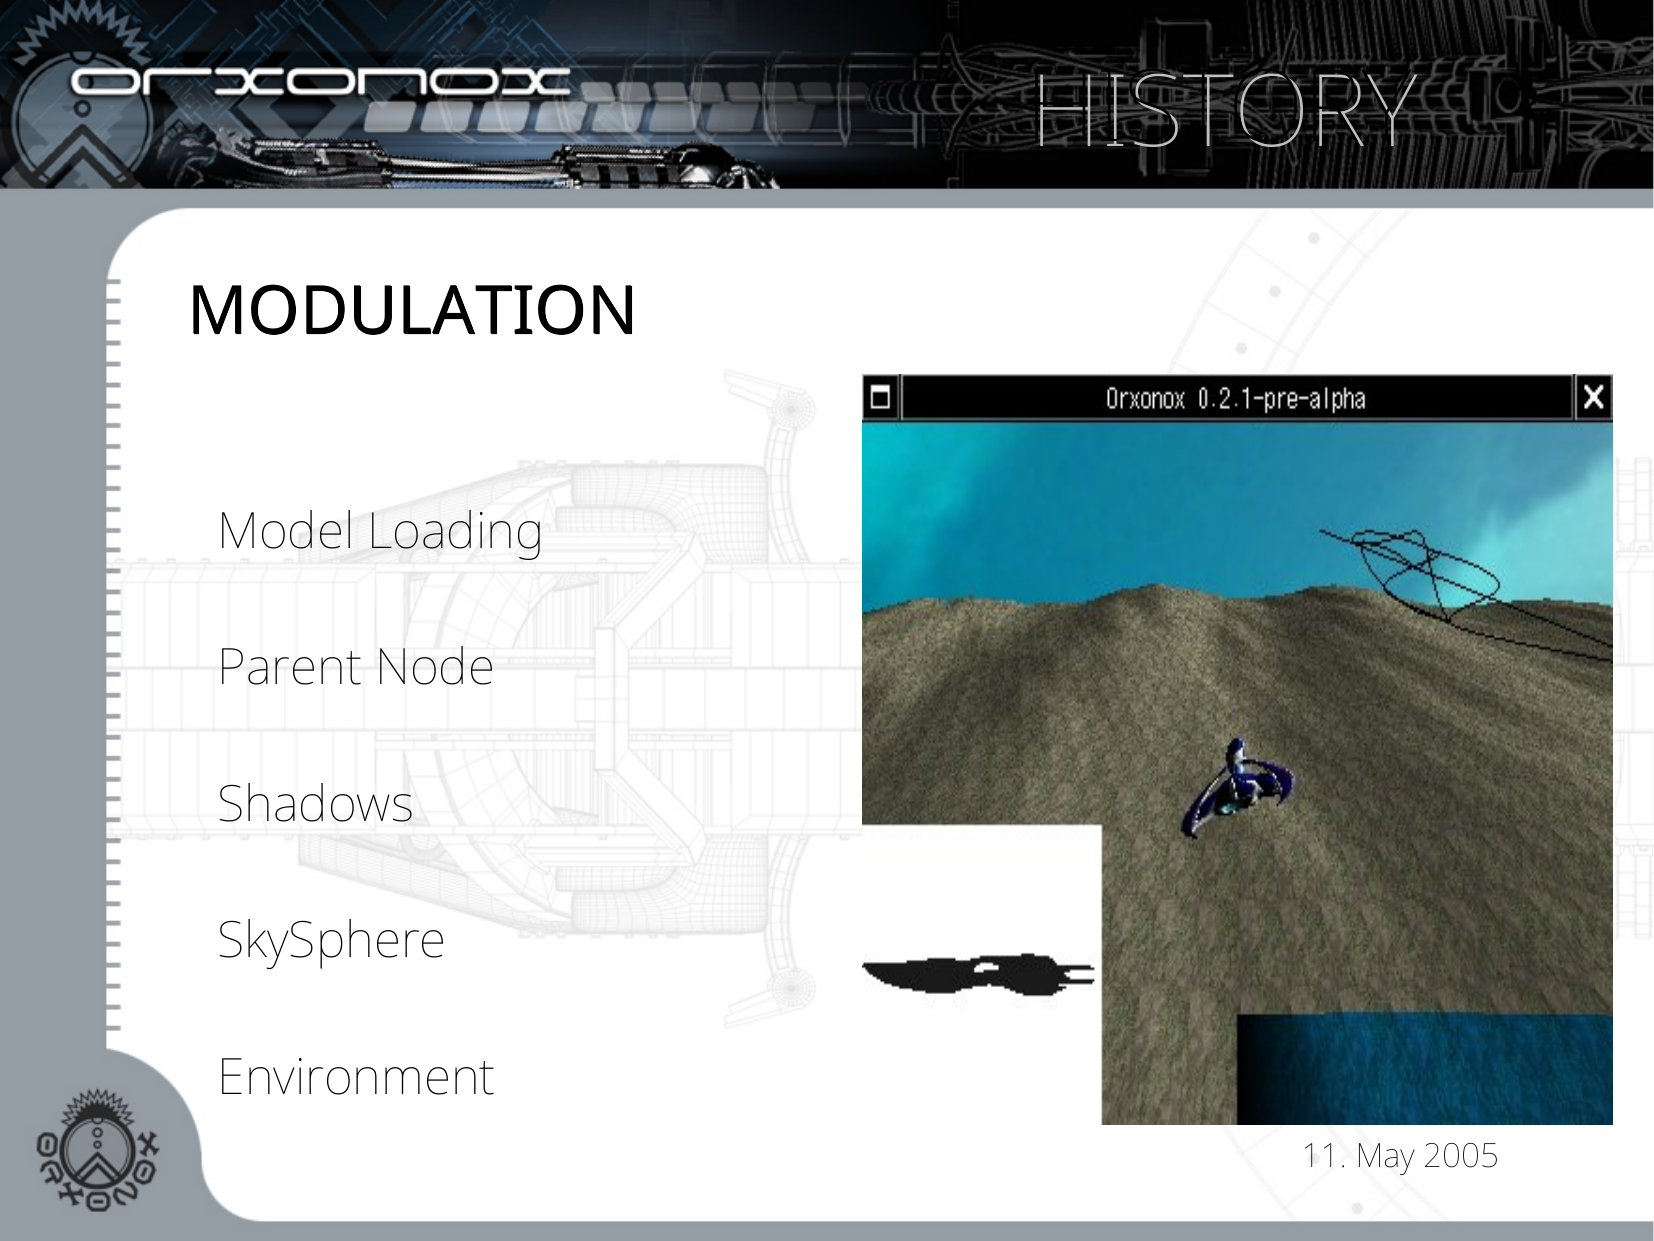

HISTORY
MODULATION
Model Loading
Parent Node
Shadows
SkySphere
Environment
11. May 2005